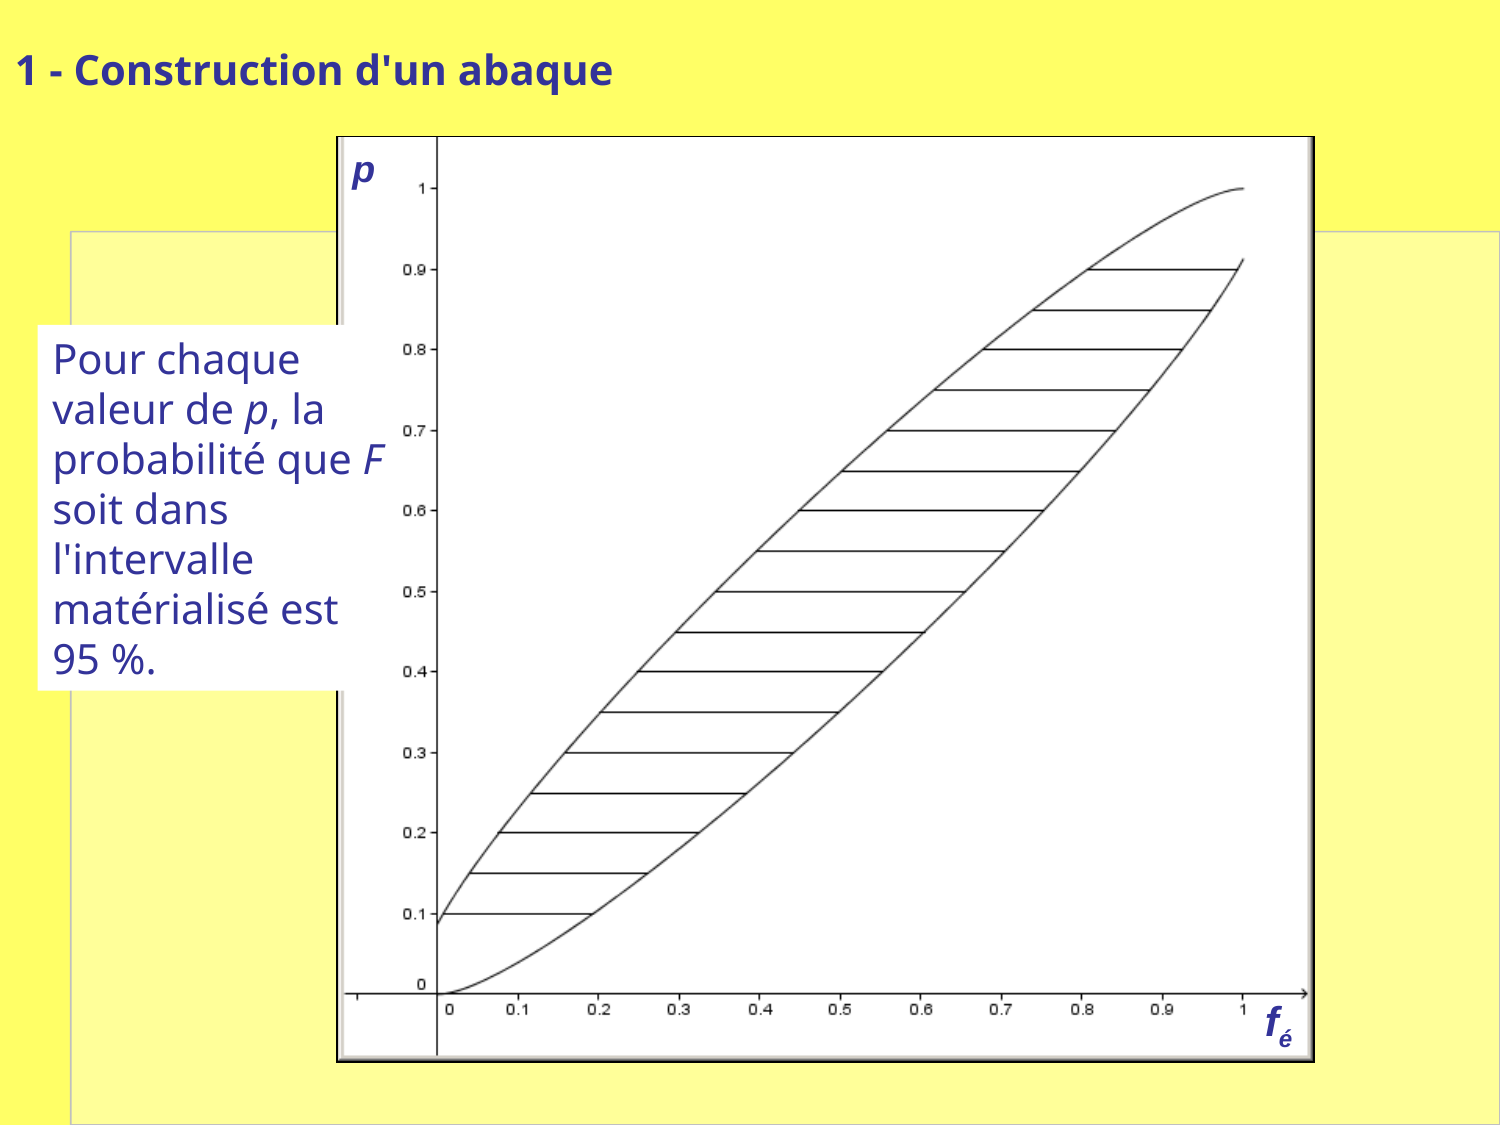

1 - Construction d'un abaque
p
Pour chaque valeur de p, la probabilité que F soit dans l'intervalle matérialisé est 95 %.
fé